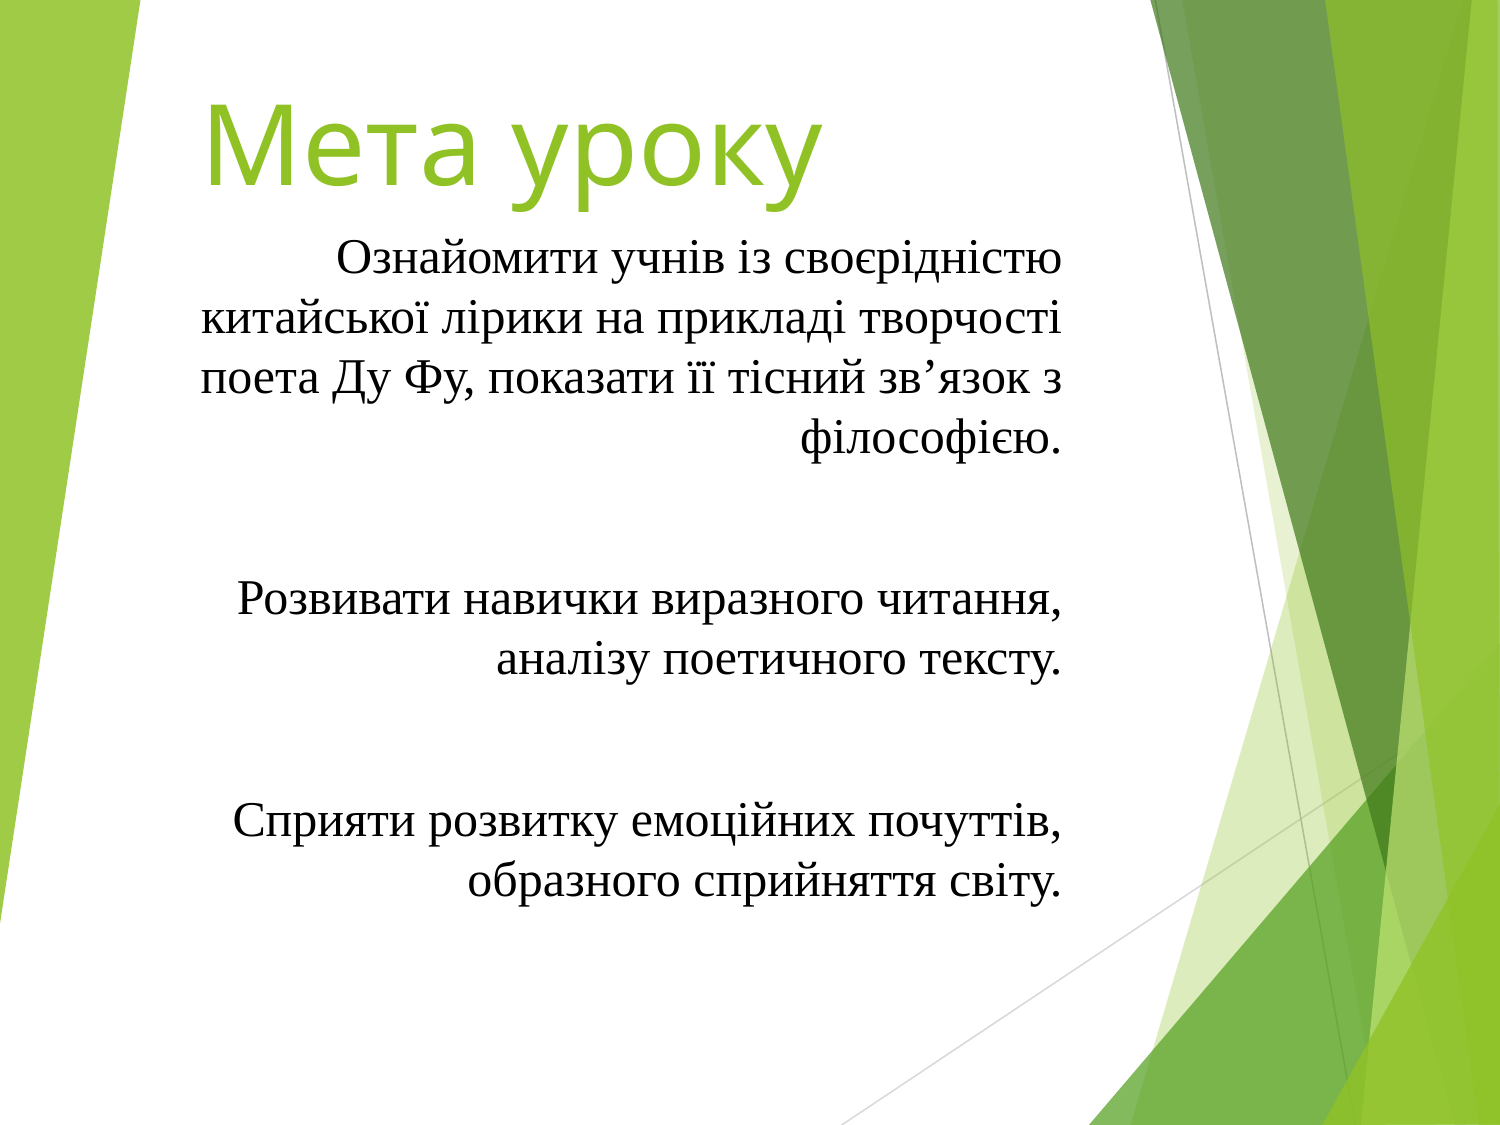

# Мета уроку
Ознайомити учнів із своєрідністю китайської лірики на прикладі творчості поета Ду Фу, показати її тісний зв’язок з філософією.
Розвивати навички виразного читання, аналізу поетичного тексту.
Сприяти розвитку емоційних почуттів, образного сприйняття світу.